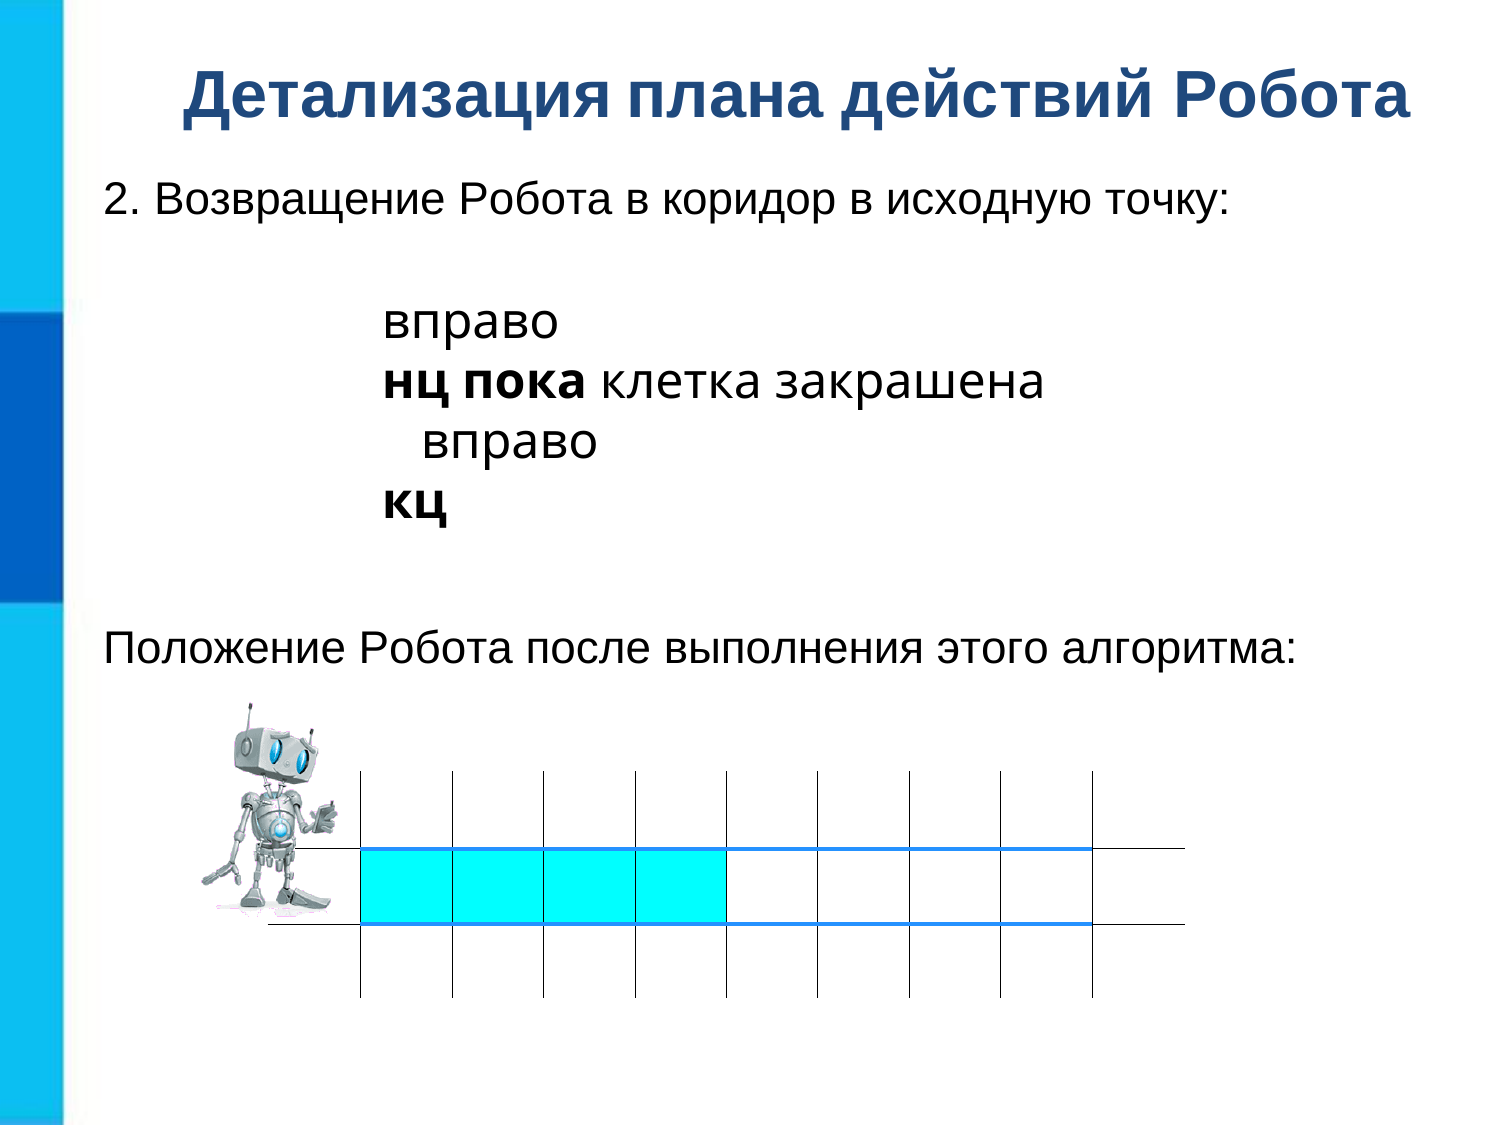

Детализация плана действий Робота
2. Возвращение Робота в коридор в исходную точку:
вправо
нц пока клетка закрашена
 вправо
кц
Положение Робота после выполнения этого алгоритма:
| | | | | | | | | | |
| --- | --- | --- | --- | --- | --- | --- | --- | --- | --- |
| | | | | | | | | | |
| | | | | | | | | | |